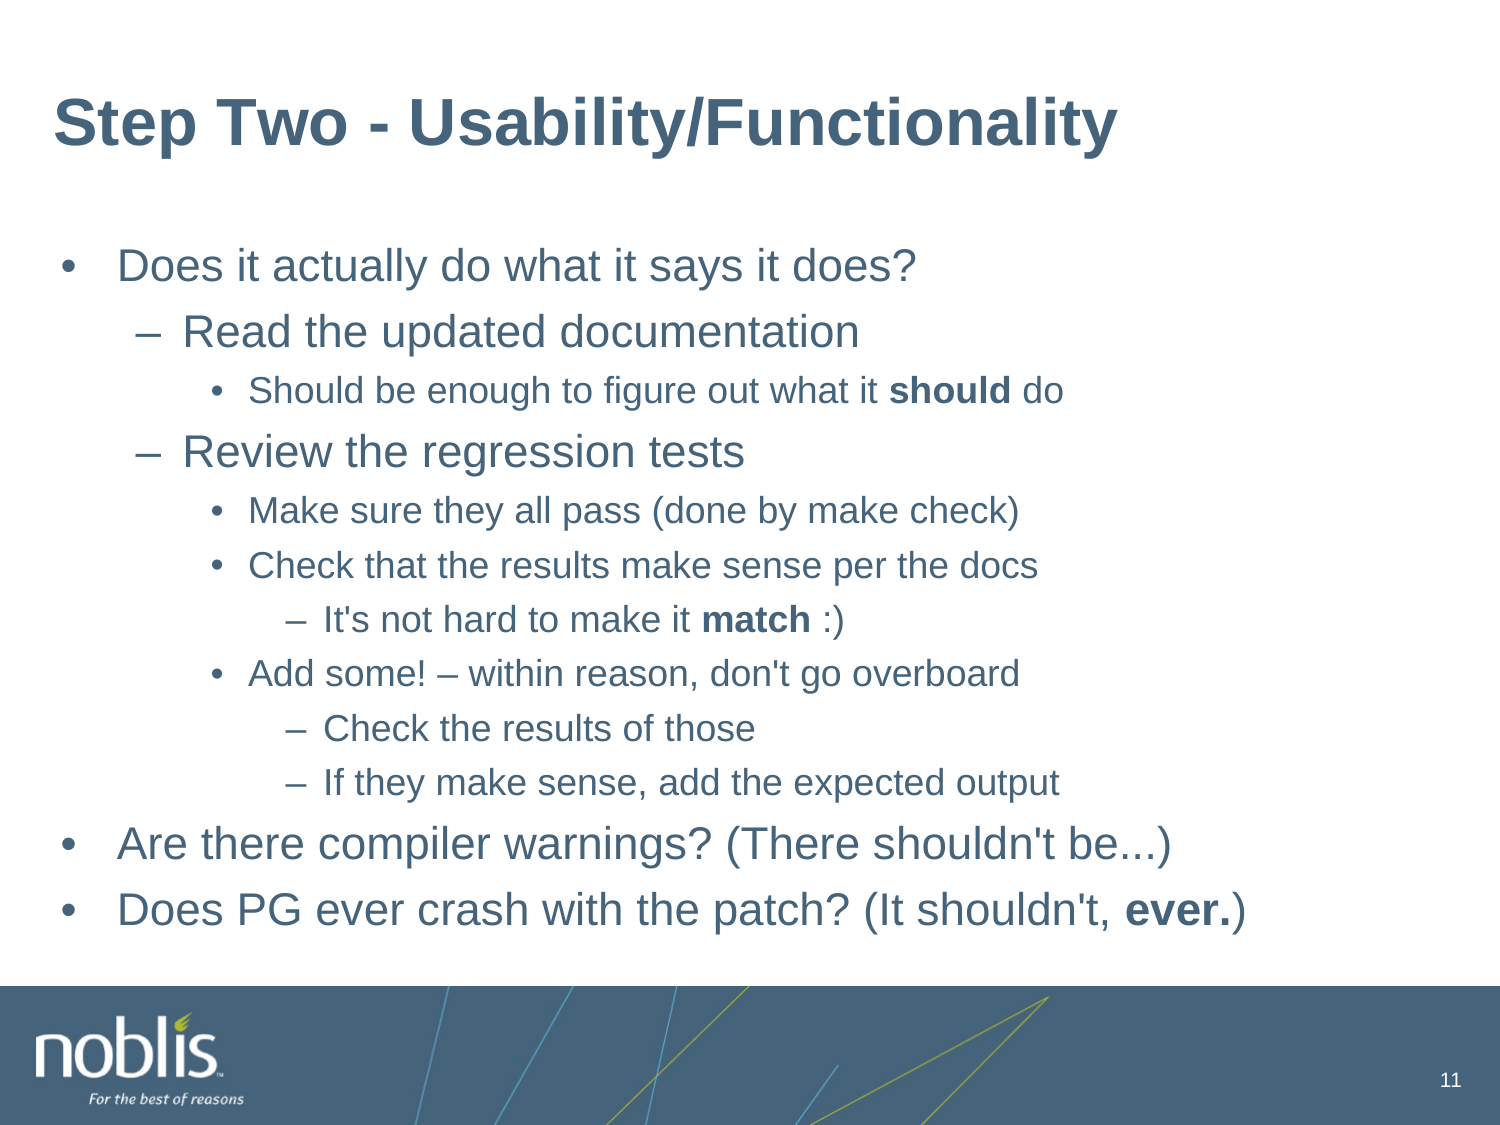

# Step Two - Usability/Functionality
Does it actually do what it says it does?
Read the updated documentation
Should be enough to figure out what it should do
Review the regression tests
Make sure they all pass (done by make check)
Check that the results make sense per the docs
It's not hard to make it match :)
Add some! – within reason, don't go overboard
Check the results of those
If they make sense, add the expected output
Are there compiler warnings? (There shouldn't be...)
Does PG ever crash with the patch? (It shouldn't, ever.)